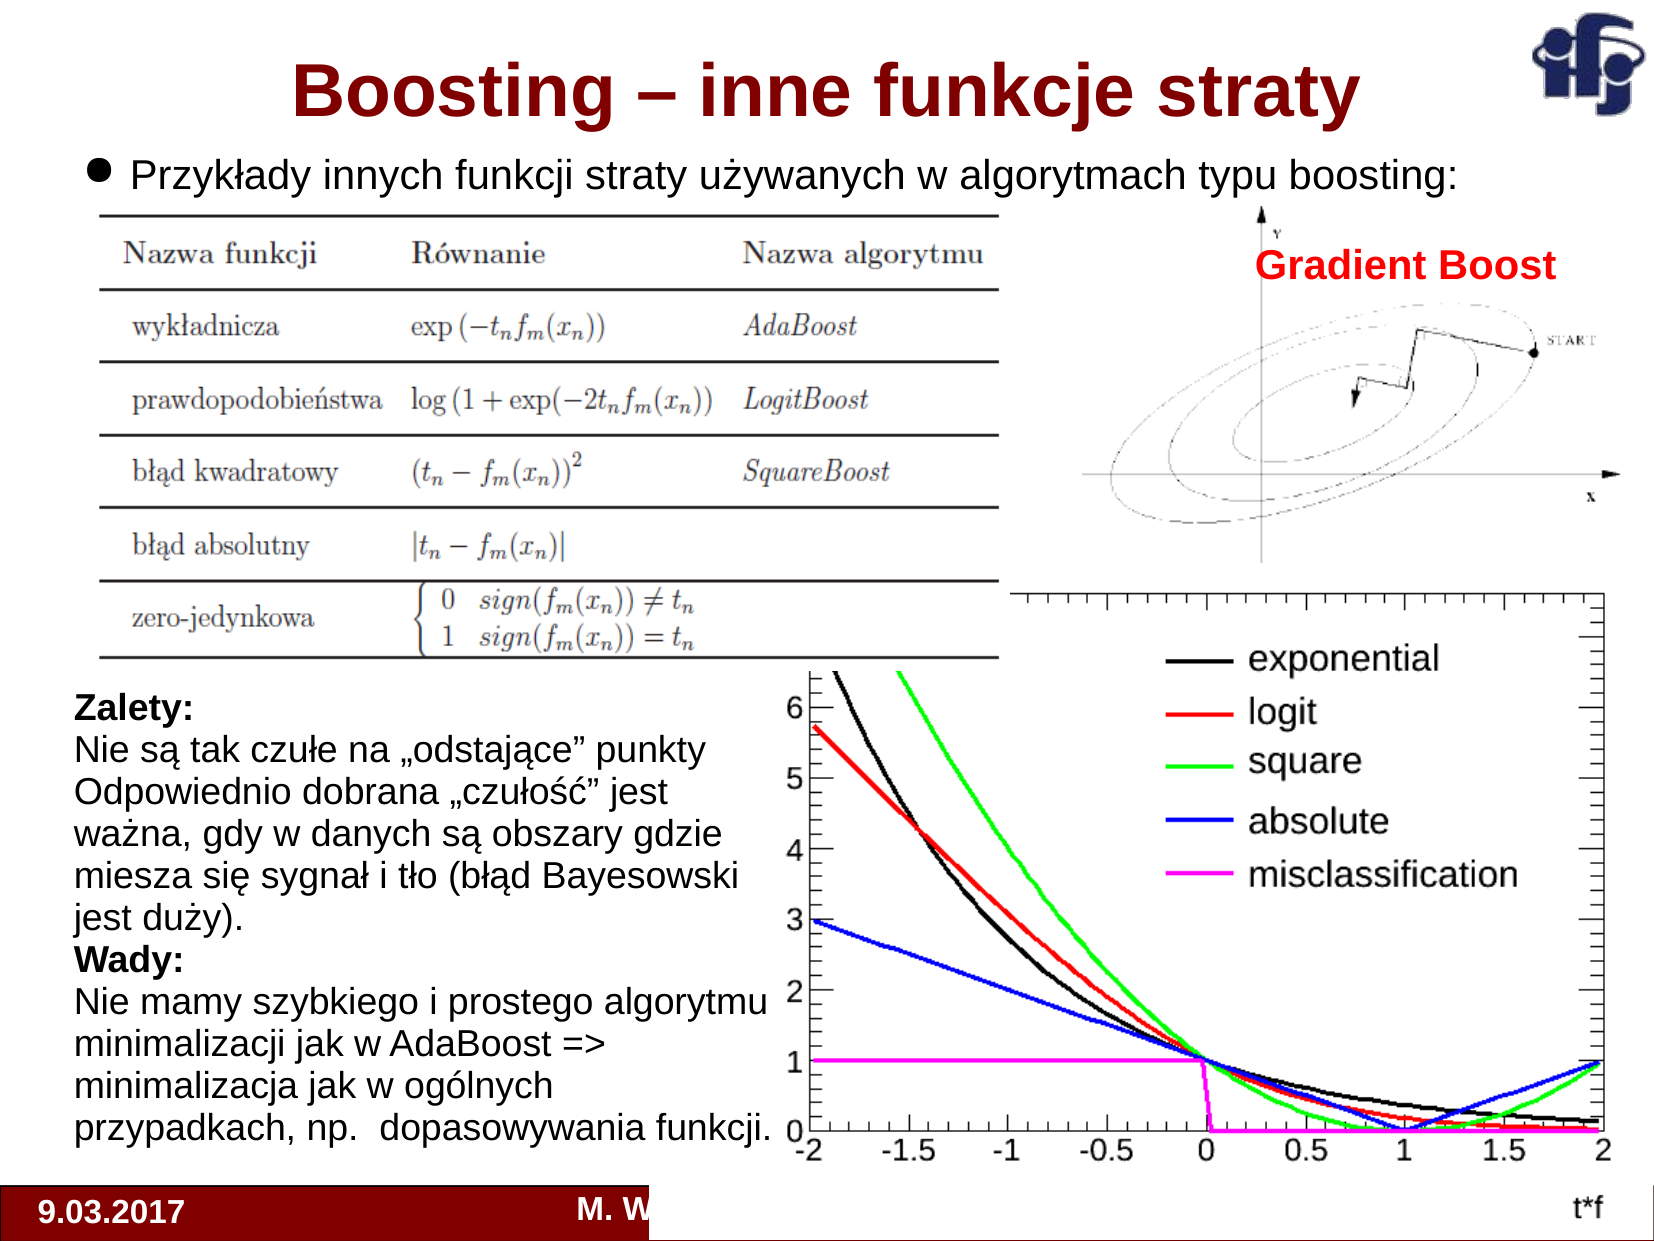

# Boosting – inne funkcje straty
Przykłady innych funkcji straty używanych w algorytmach typu boosting:
Gradient Boost
Zalety:
Nie są tak czułe na „odstające” punkty
Odpowiednio dobrana „czułość” jest ważna, gdy w danych są obszary gdzie miesza się sygnał i tło (błąd Bayesowski jest duży).
Wady:
Nie mamy szybkiego i prostego algorytmu minimalizacji jak w AdaBoost => minimalizacja jak w ogólnych przypadkach, np. dopasowywania funkcji.
9.03.2017
Machine Learning, M. Wolter